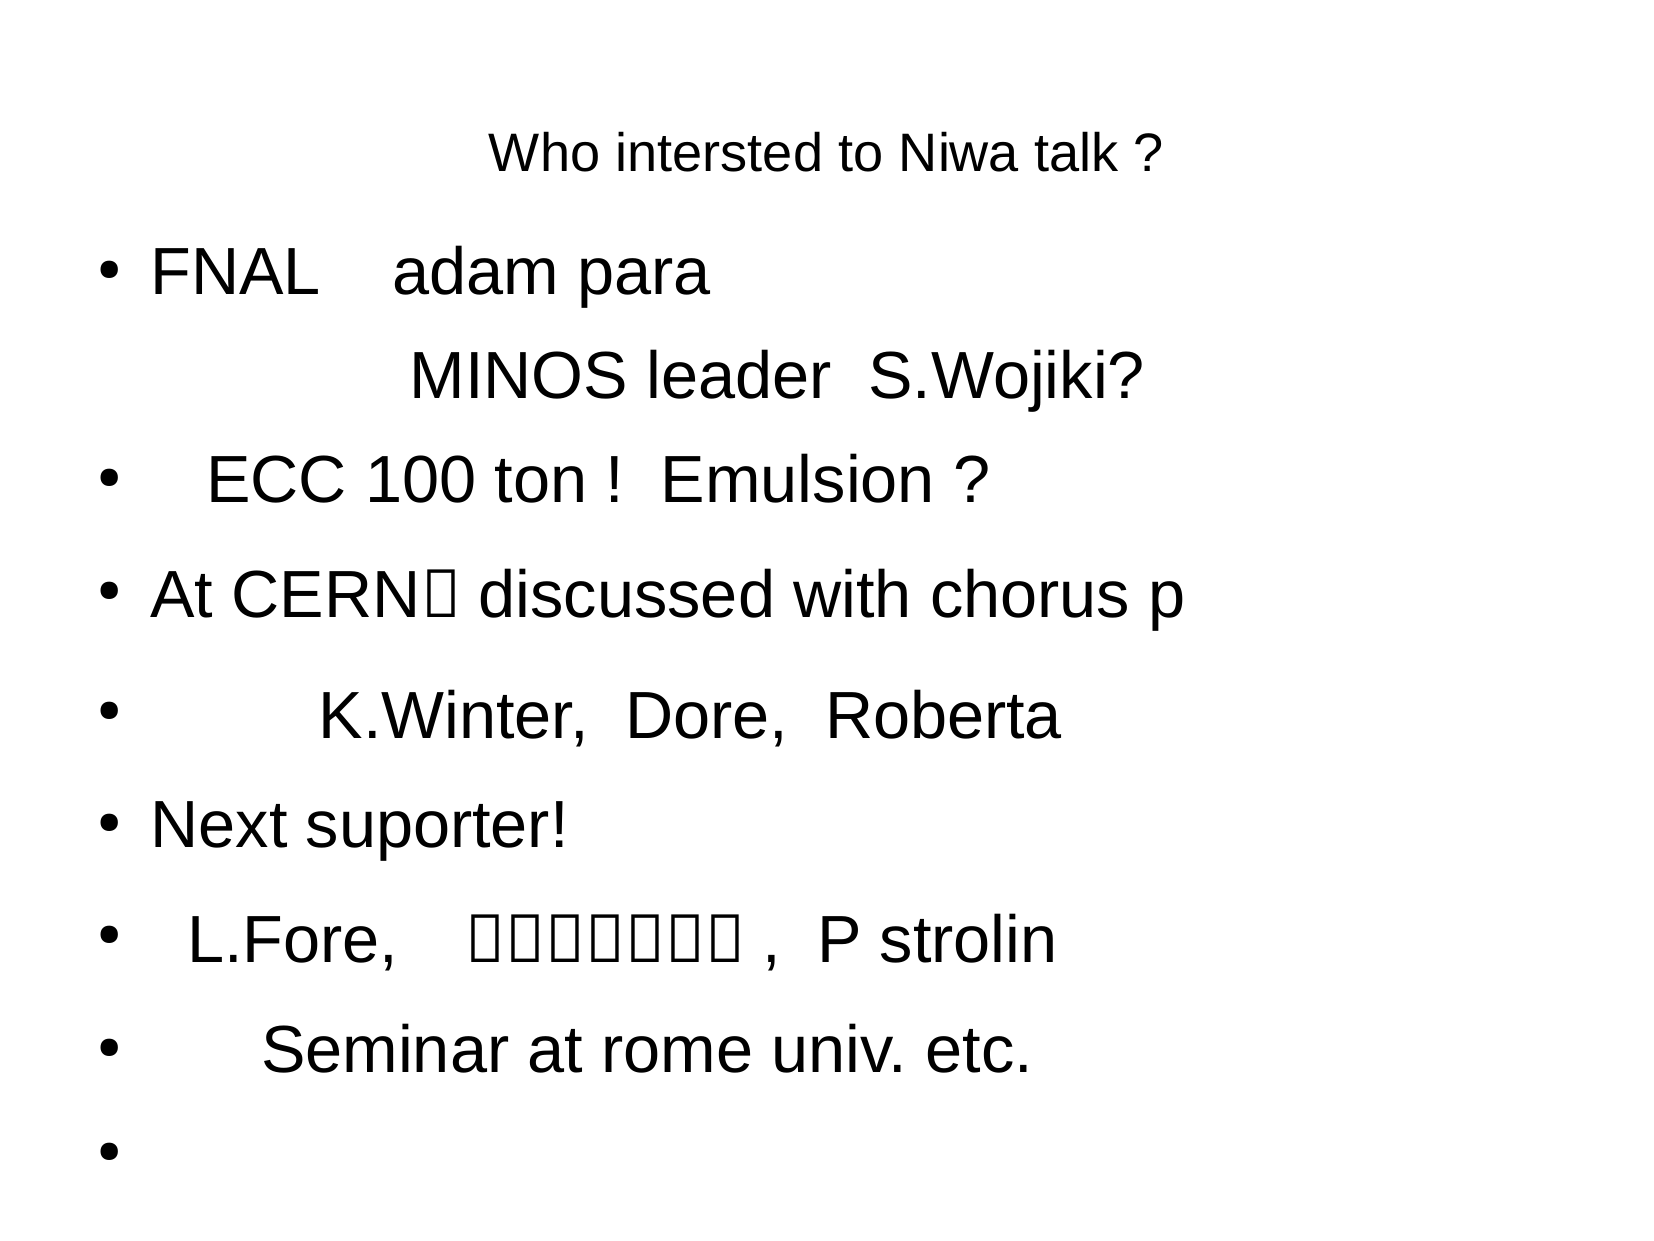

# Who intersted to Niwa talk ?
FNAL adam para
 MINOS leader S.Wojiki?
 ECC 100 ton ! Emulsion ?
At CERN： discussed with chorus p
 　　 K.Winter, Dore, Roberta
Next suporter!
 L.Fore,　Ａｎｔｏｎｉｏ , P strolin
 Seminar at rome univ. etc.